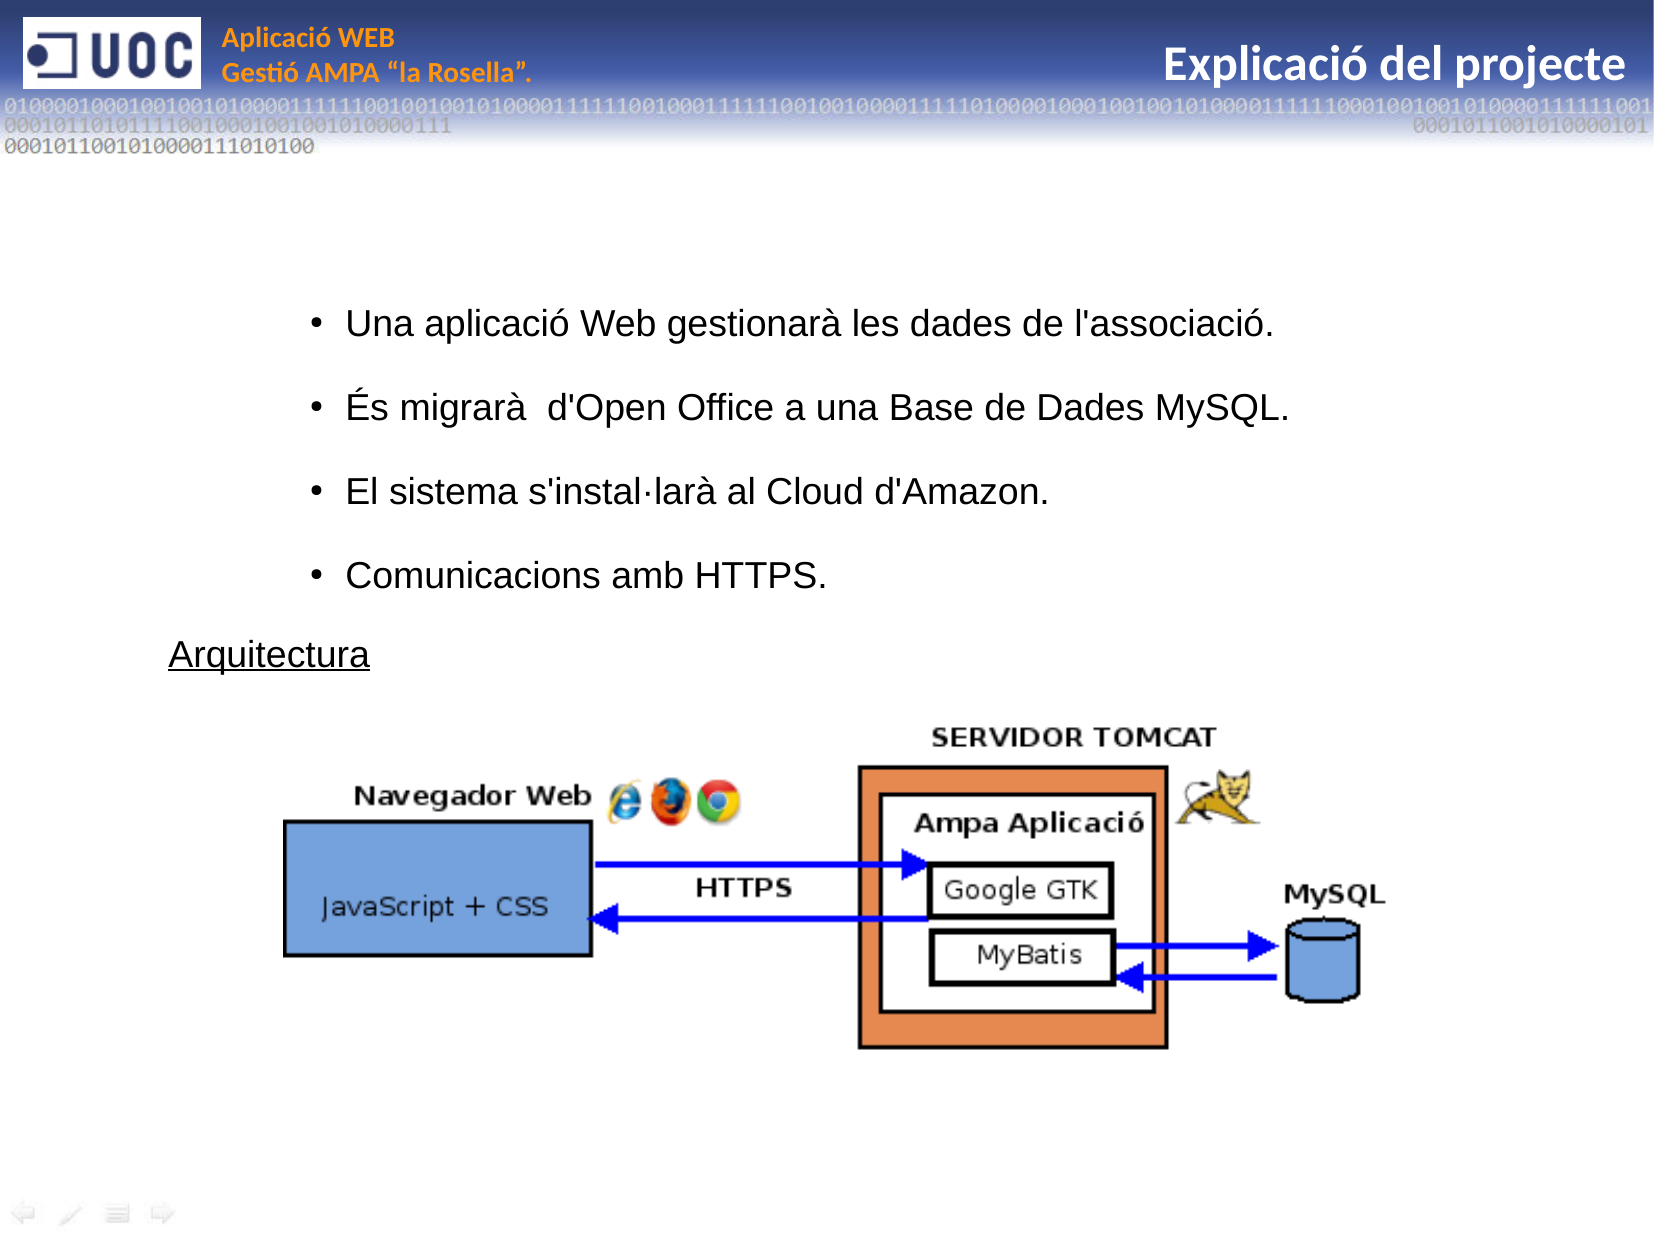

Aplicació WEB
Gestió AMPA “la Rosella”.
Explicació del projecte
Una aplicació Web gestionarà les dades de l'associació.
És migrarà d'Open Office a una Base de Dades MySQL.
El sistema s'instal·larà al Cloud d'Amazon.
Comunicacions amb HTTPS.
Arquitectura